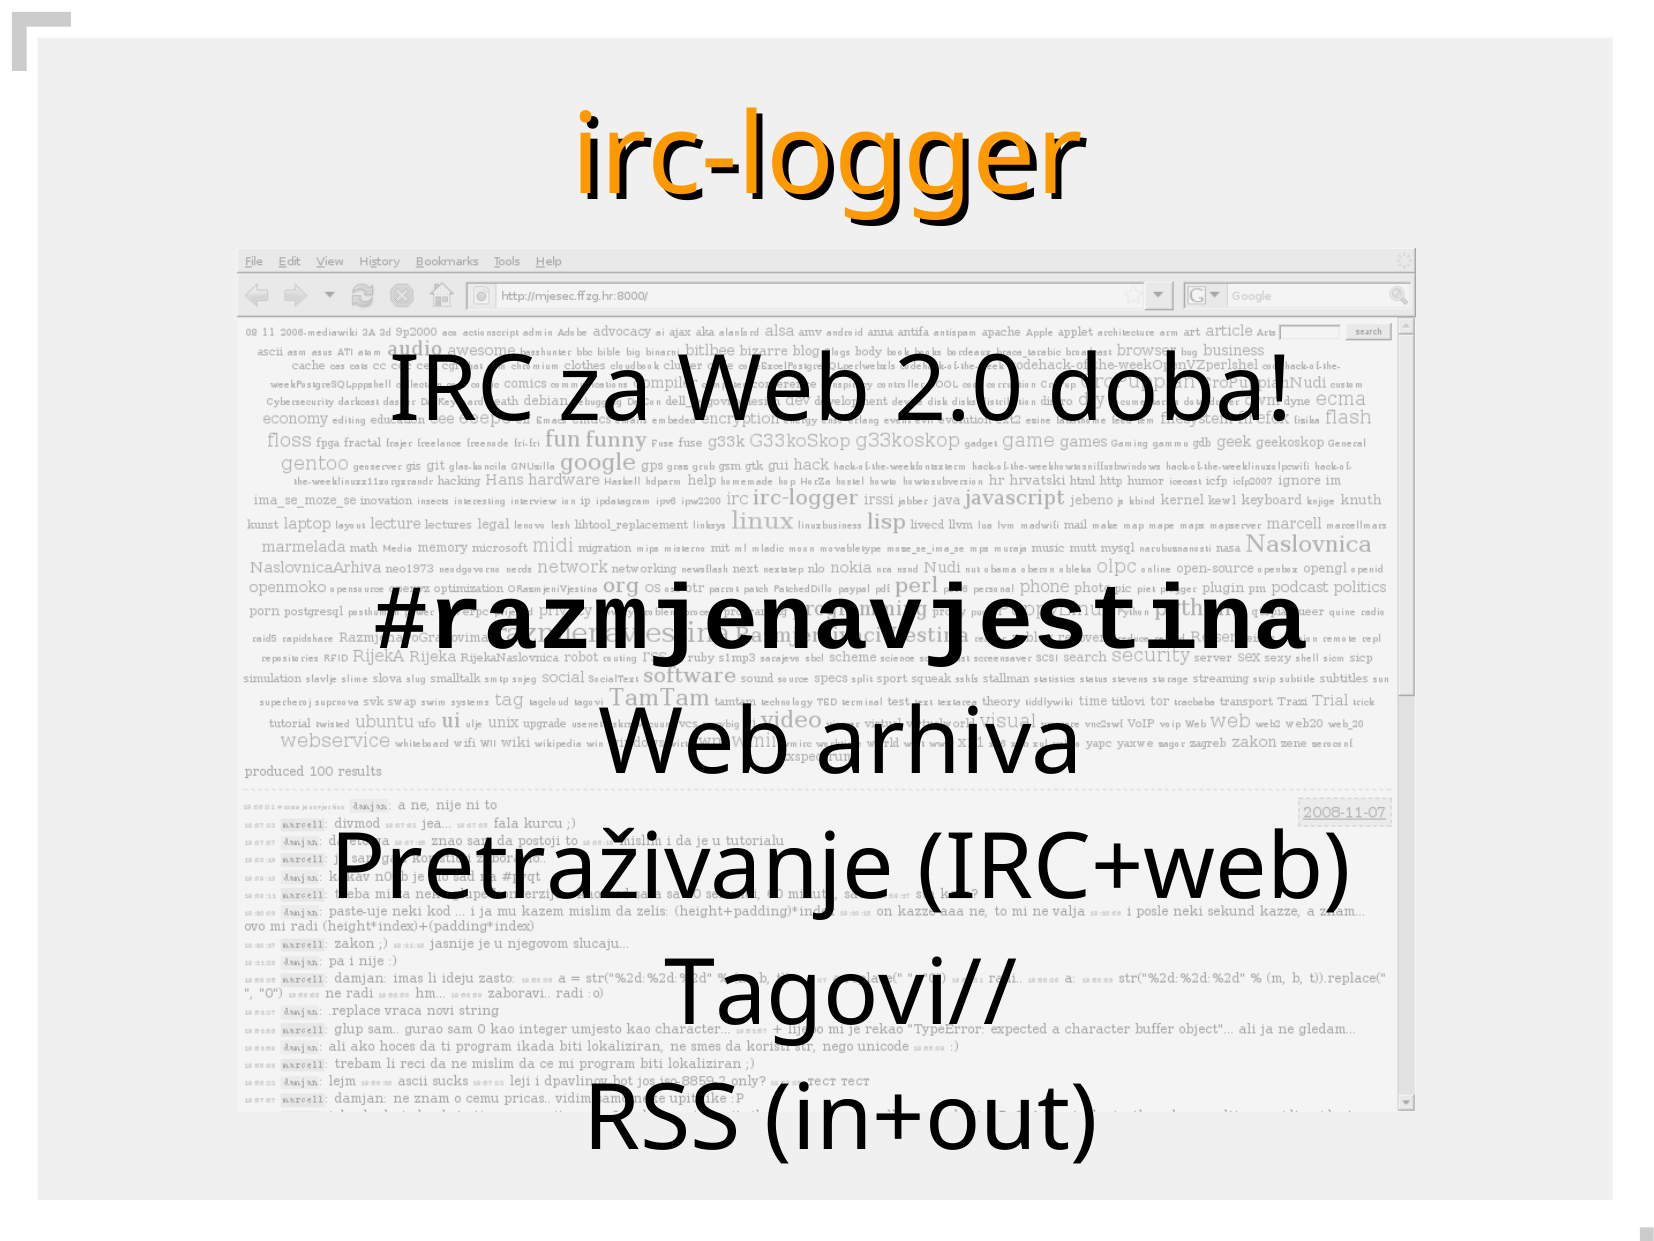

# irc-logger
IRC za Web 2.0 doba!
#razmjenavjestina
Web arhiva
Pretraživanje (IRC+web)
Tagovi//
RSS (in+out)